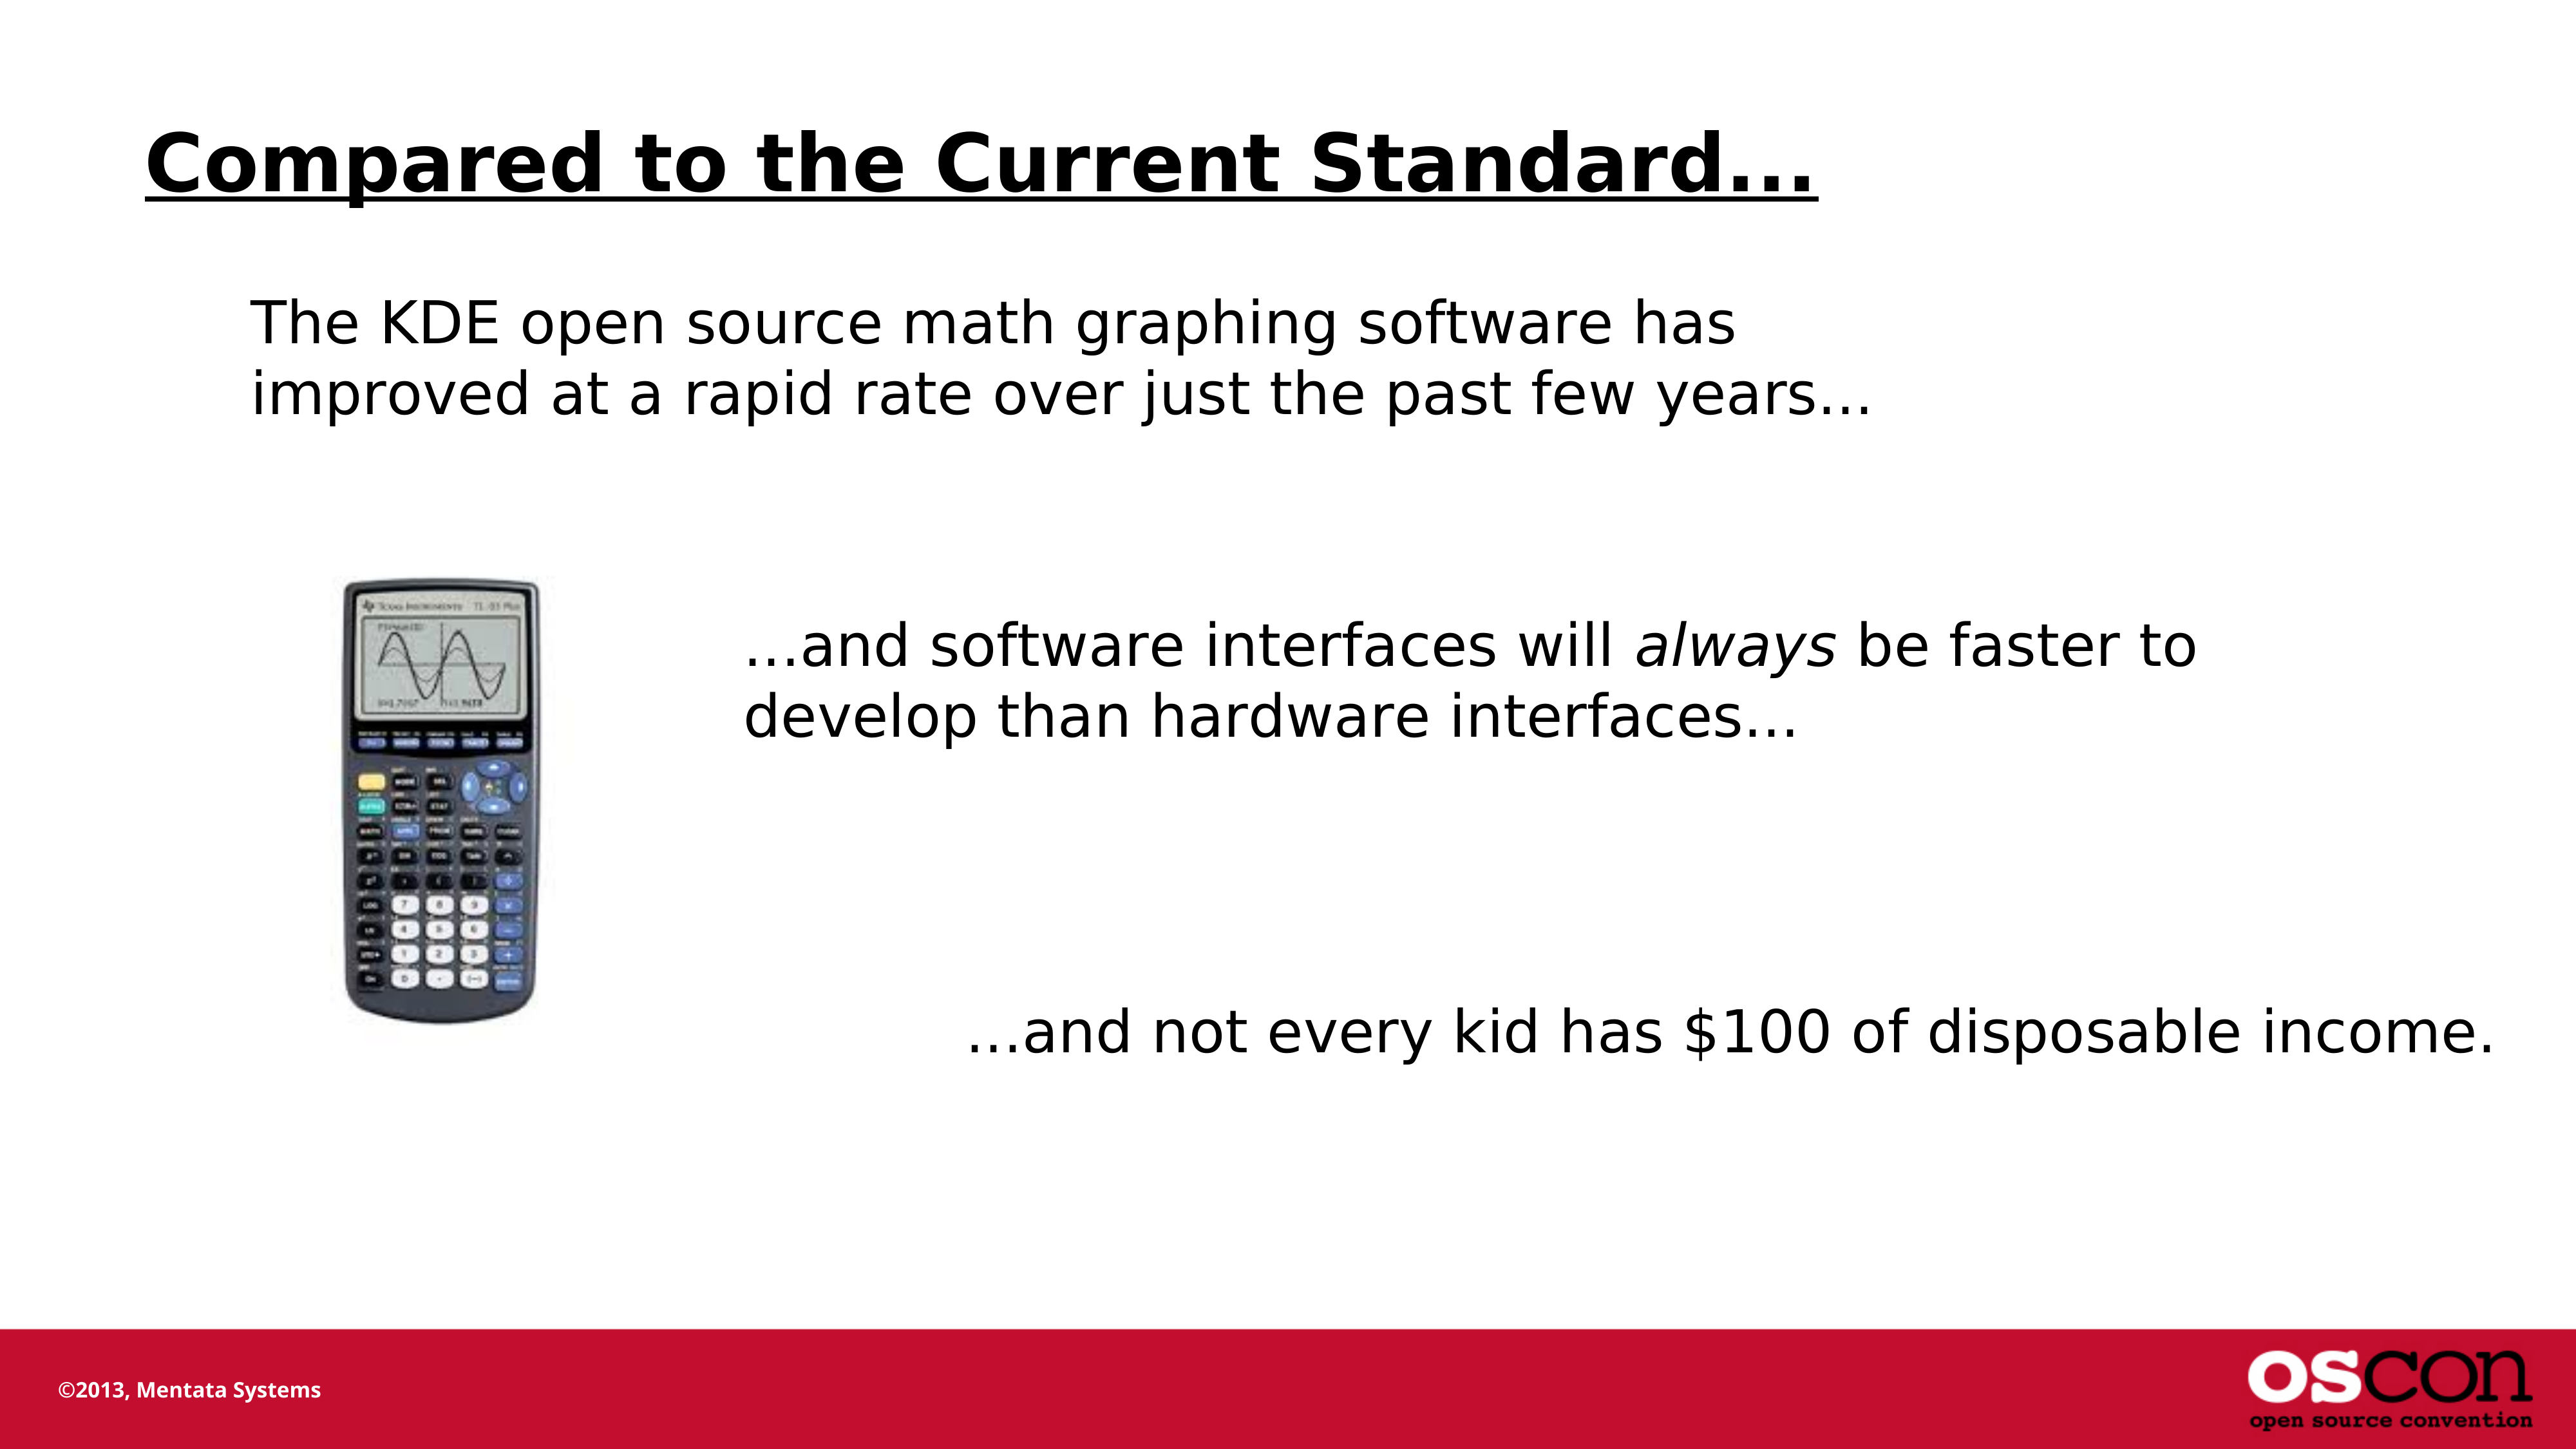

#
Compared to the Current Standard...
The KDE open source math graphing software has improved at a rapid rate over just the past few years...
...and software interfaces will always be faster to develop than hardware interfaces...
...and not every kid has $100 of disposable income.
©2013, Mentata Systems